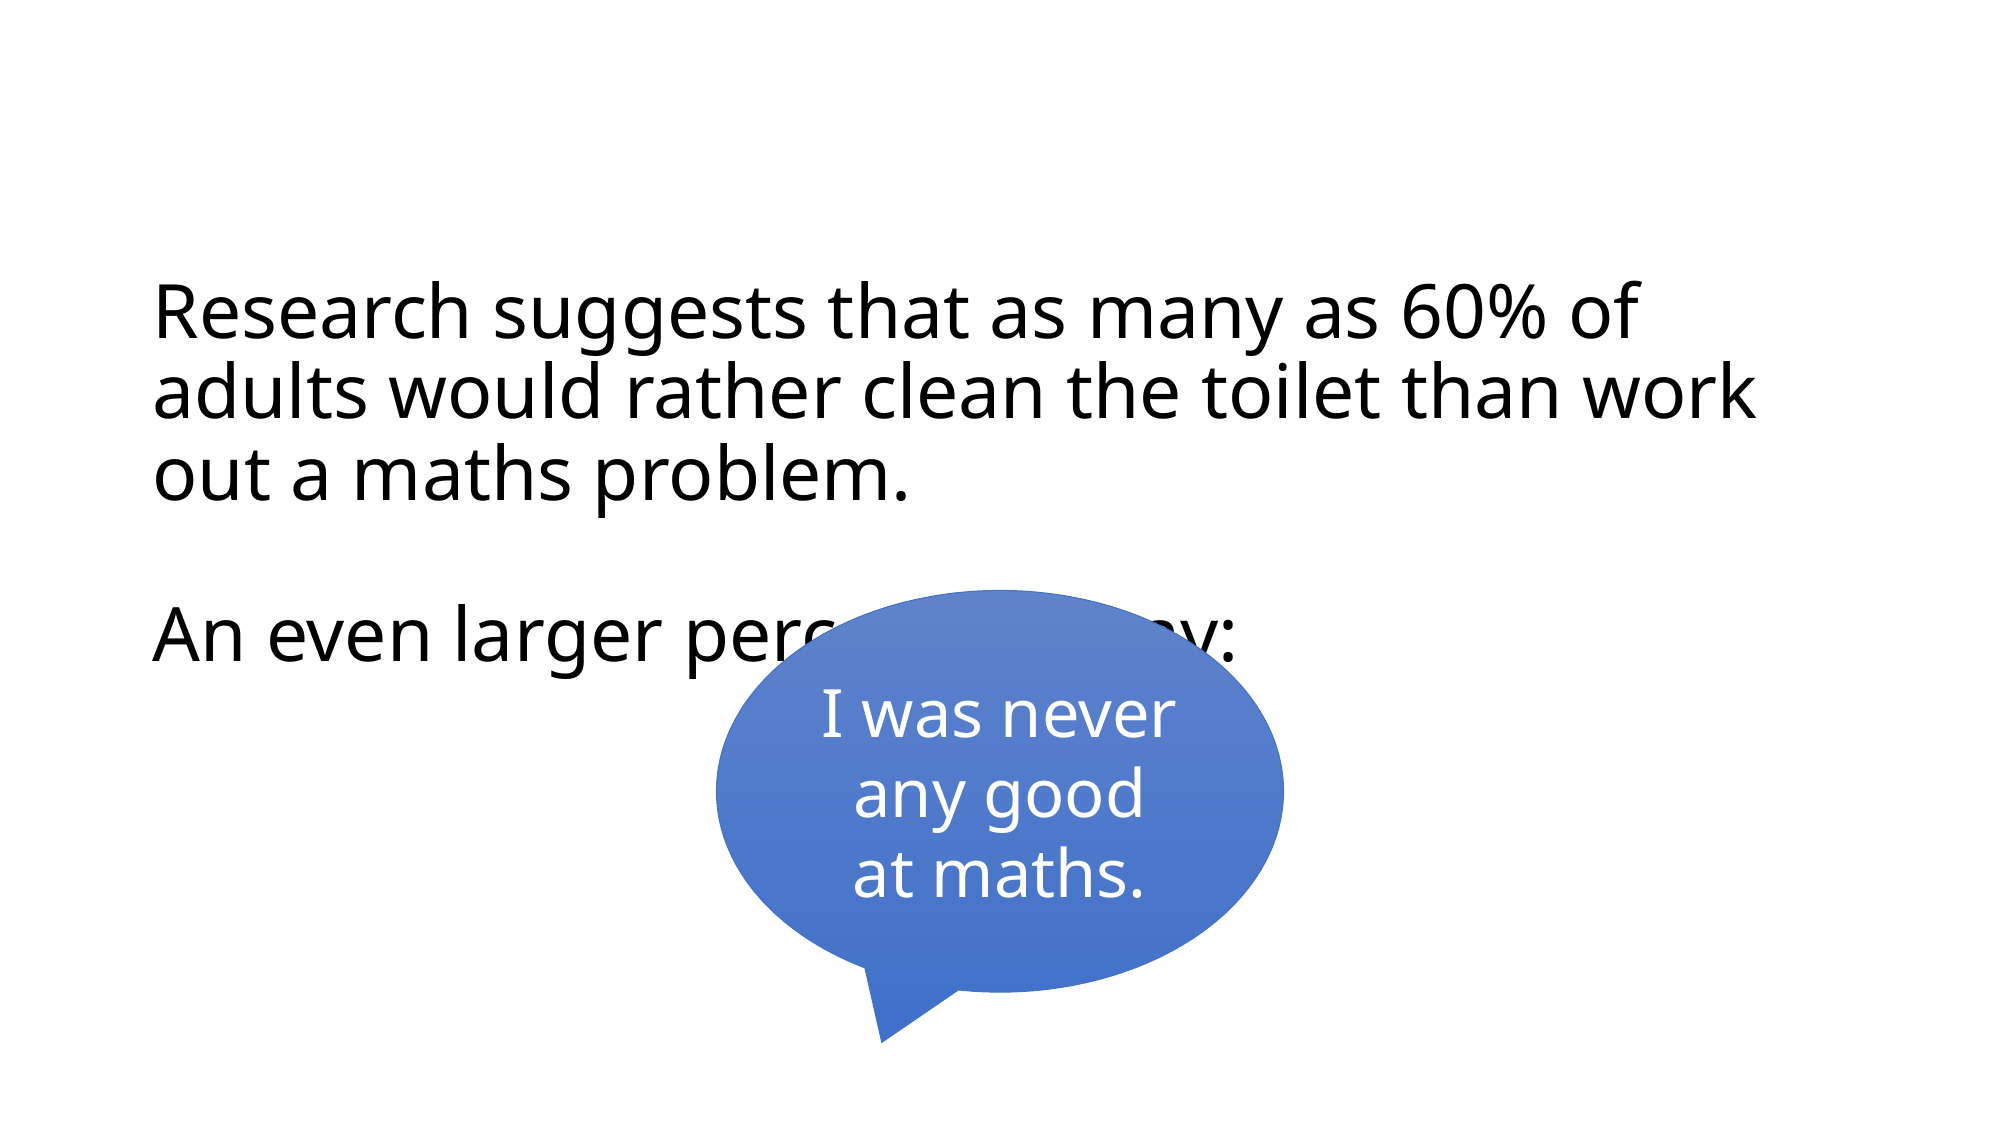

# Research suggests that as many as 60% of adults would rather clean the toilet than work out a maths problem. An even larger percentage say:
I was never any good at maths.